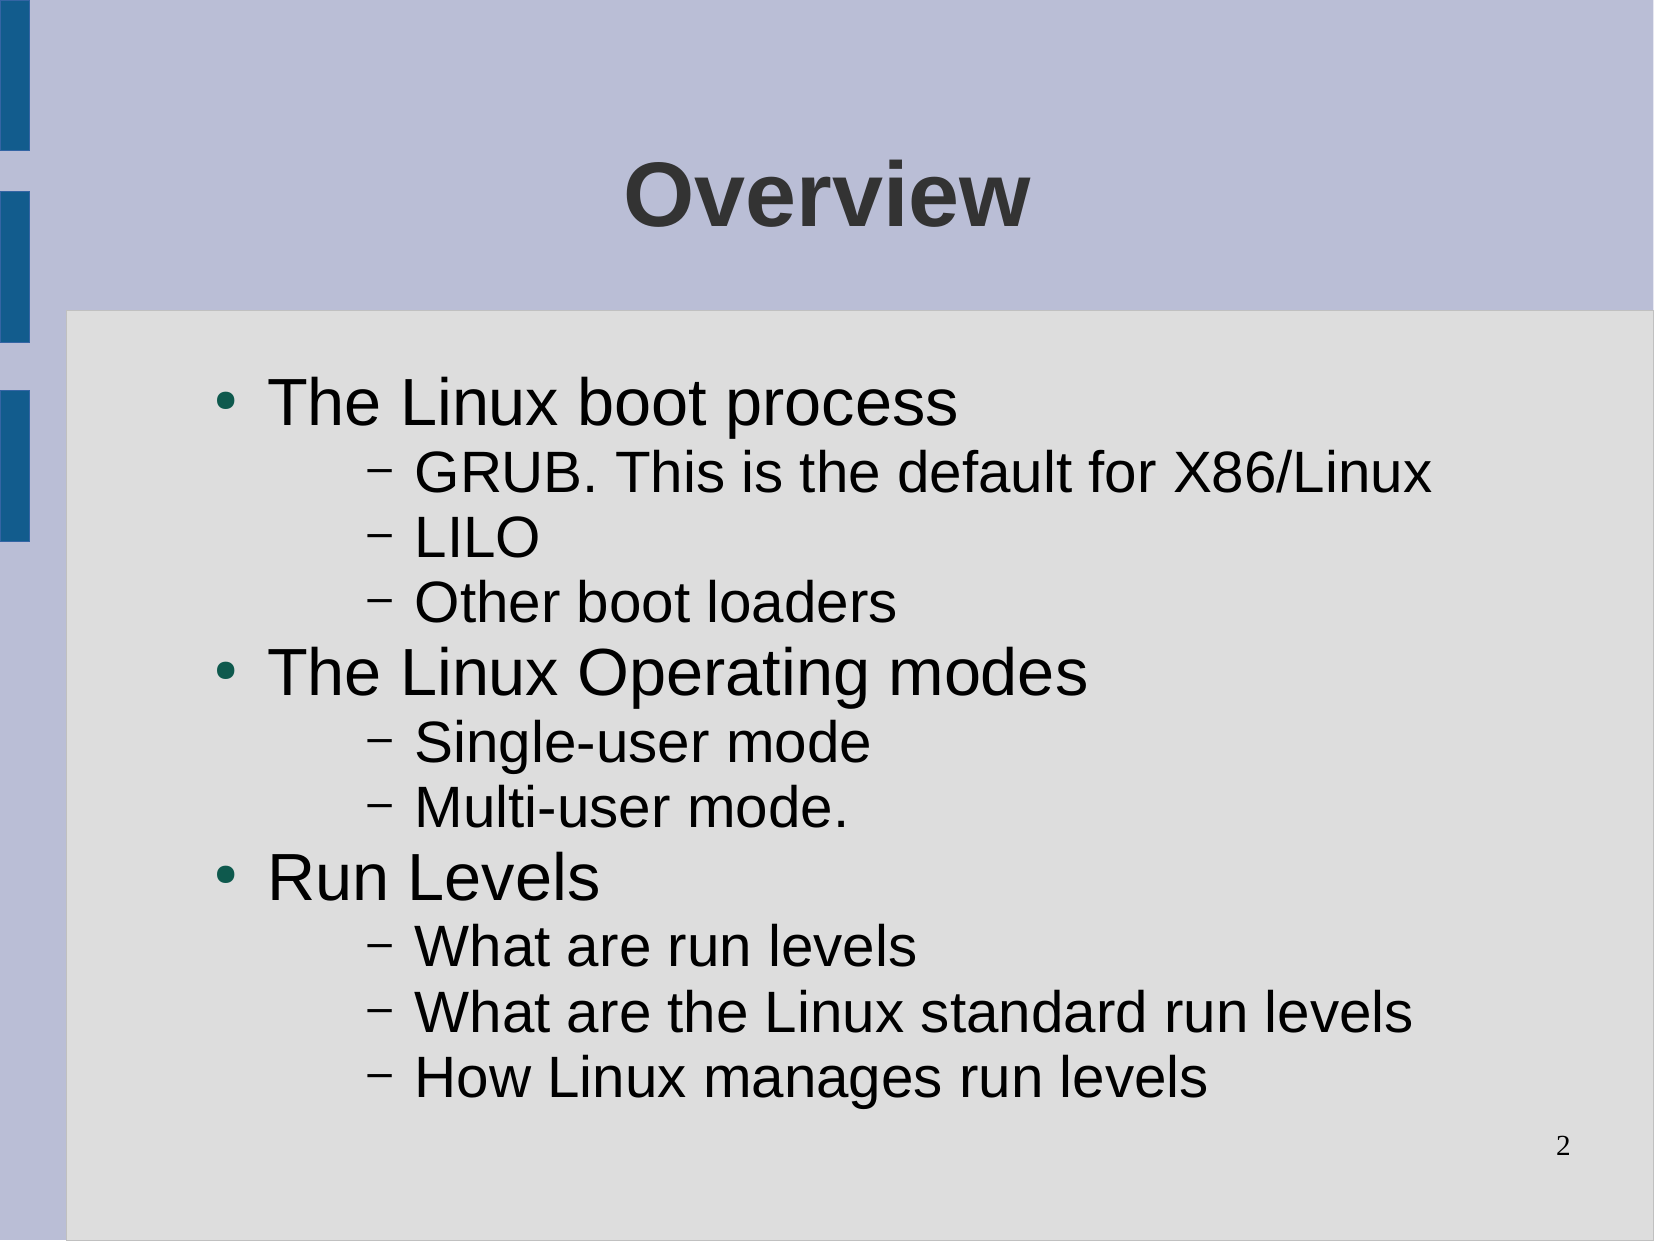

# Overview
The Linux boot process
GRUB. This is the default for X86/Linux
LILO
Other boot loaders
The Linux Operating modes
Single-user mode
Multi-user mode.
Run Levels
What are run levels
What are the Linux standard run levels
How Linux manages run levels
2